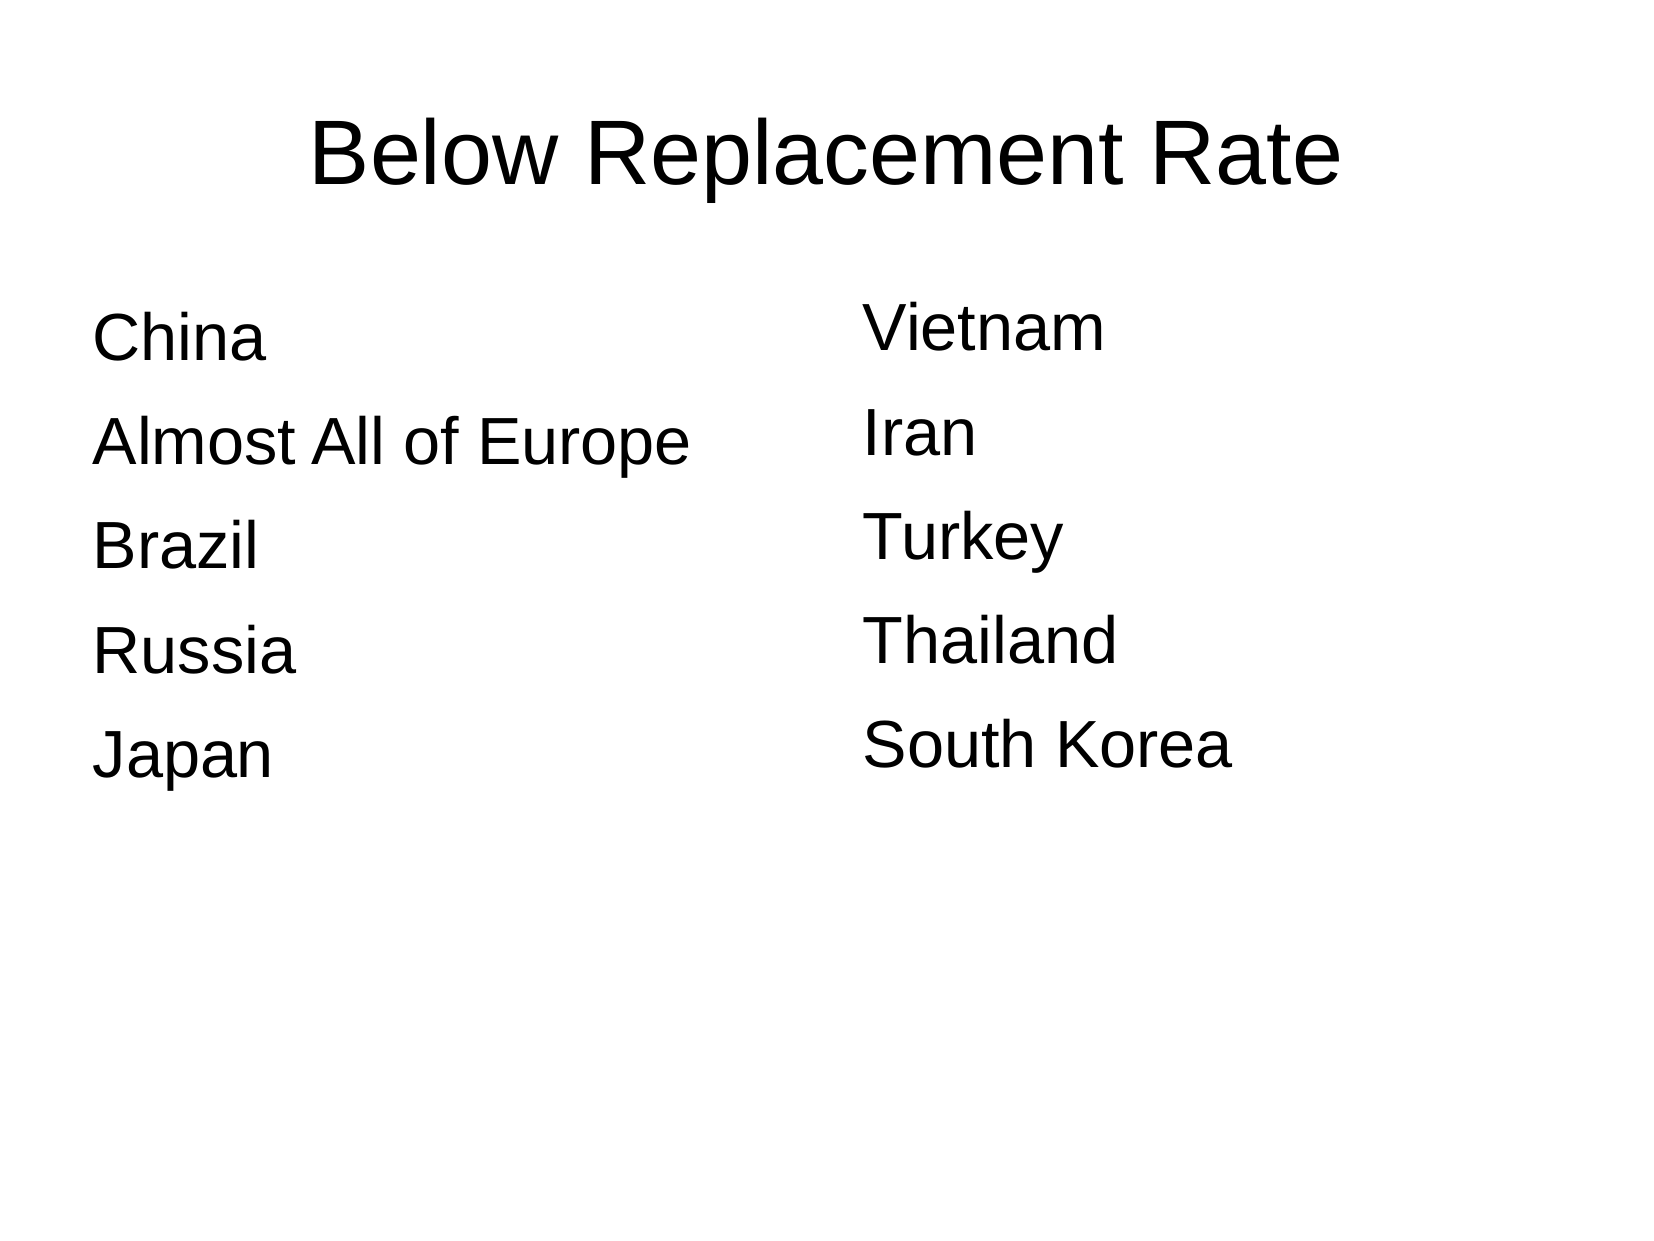

# Below Replacement Rate
Vietnam
Iran
Turkey
Thailand
South Korea
China
Almost All of Europe
Brazil
Russia
Japan